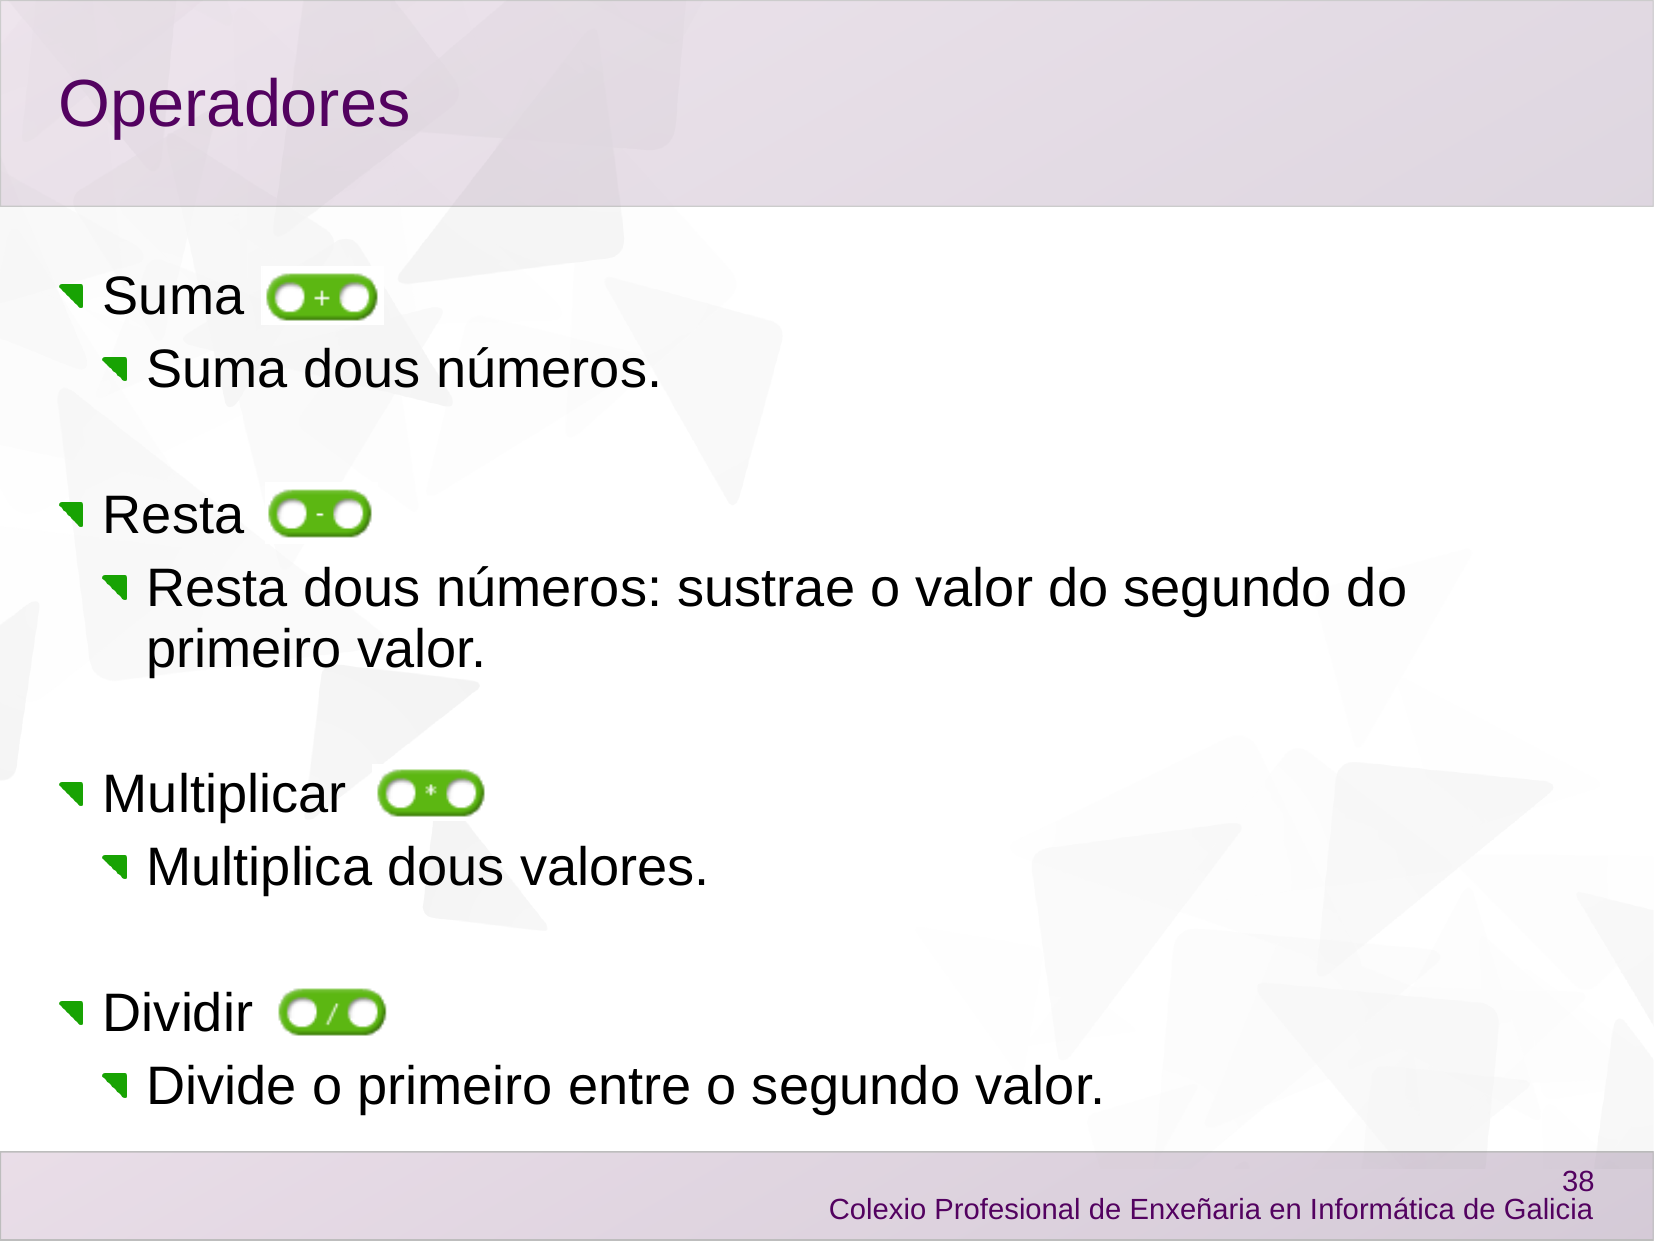

# Operadores
Suma
Suma dous números.
Resta
Resta dous números: sustrae o valor do segundo do primeiro valor.
Multiplicar
Multiplica dous valores.
Dividir
Divide o primeiro entre o segundo valor.
38
Colexio Profesional de Enxeñaria en Informática de Galicia